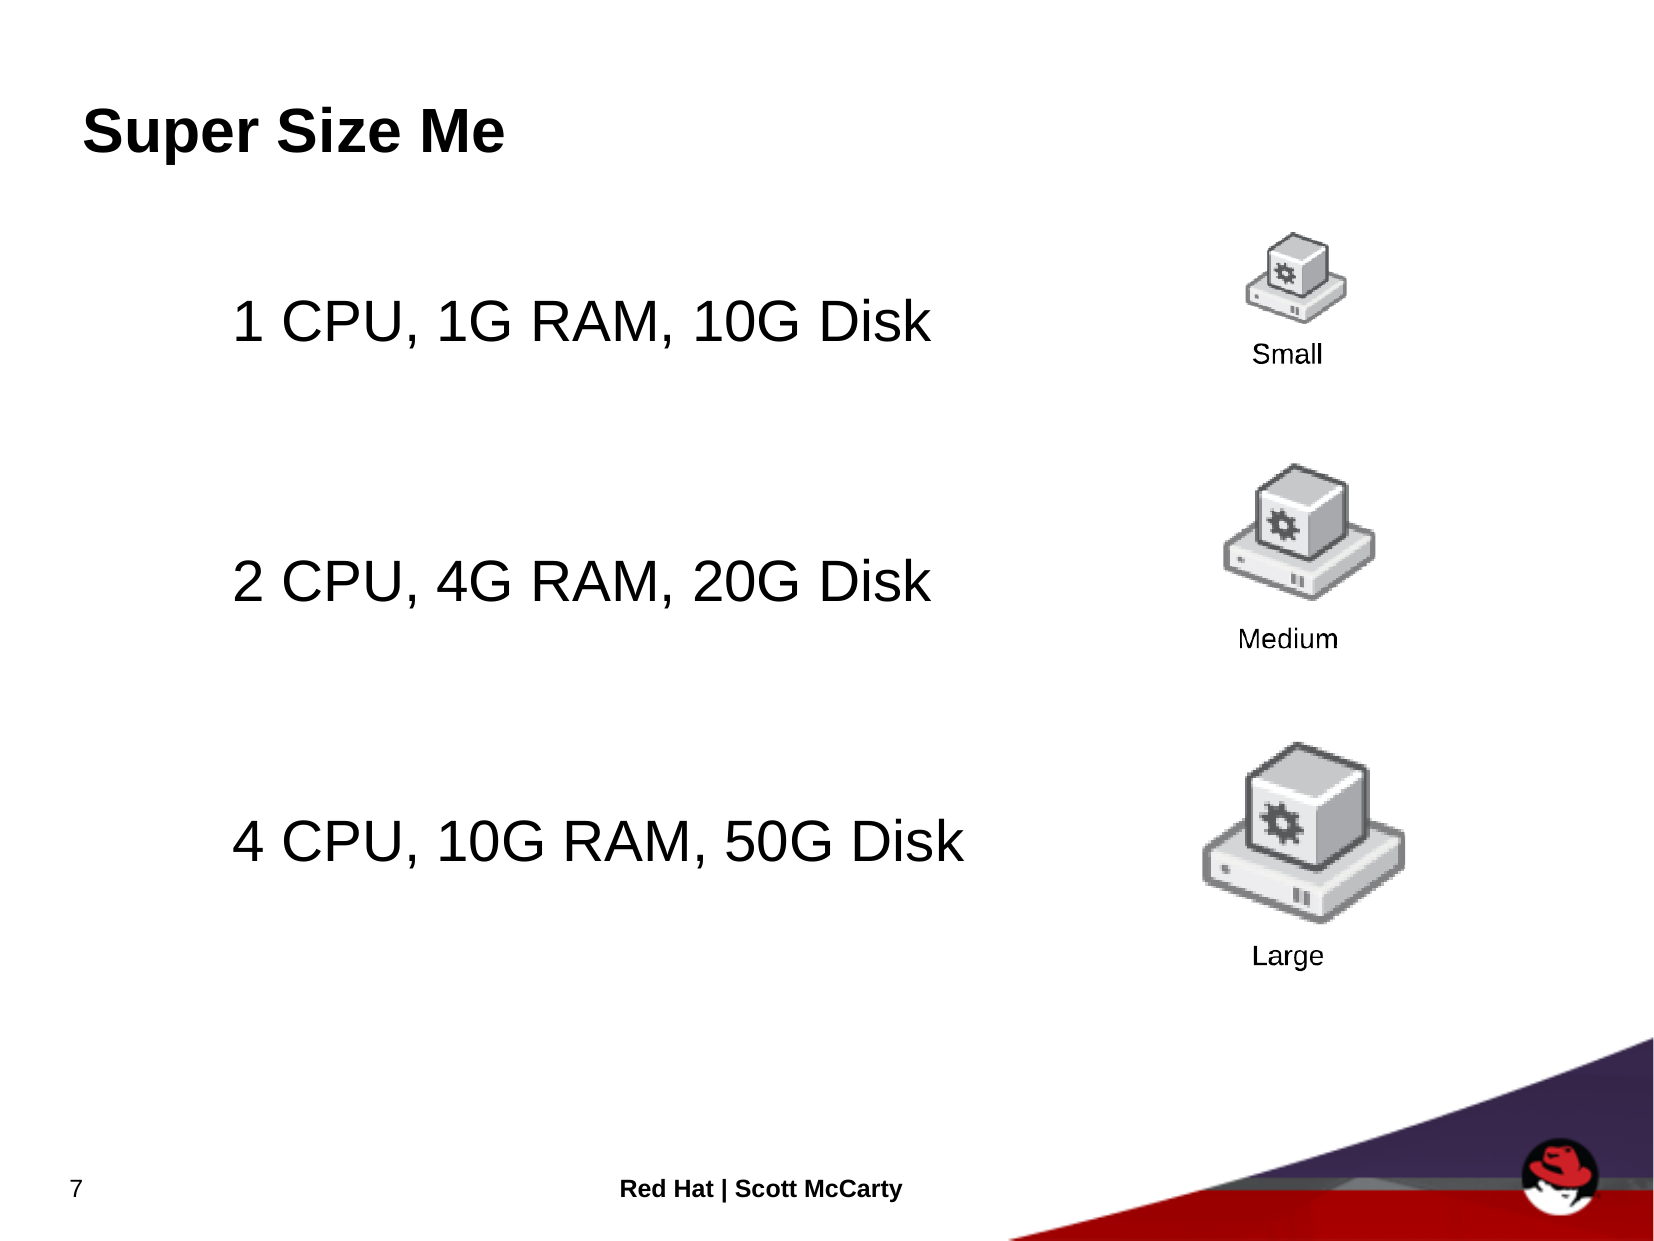

# Super Size Me
		1 CPU, 1G RAM, 10G Disk
		2 CPU, 4G RAM, 20G Disk
		4 CPU, 10G RAM, 50G Disk